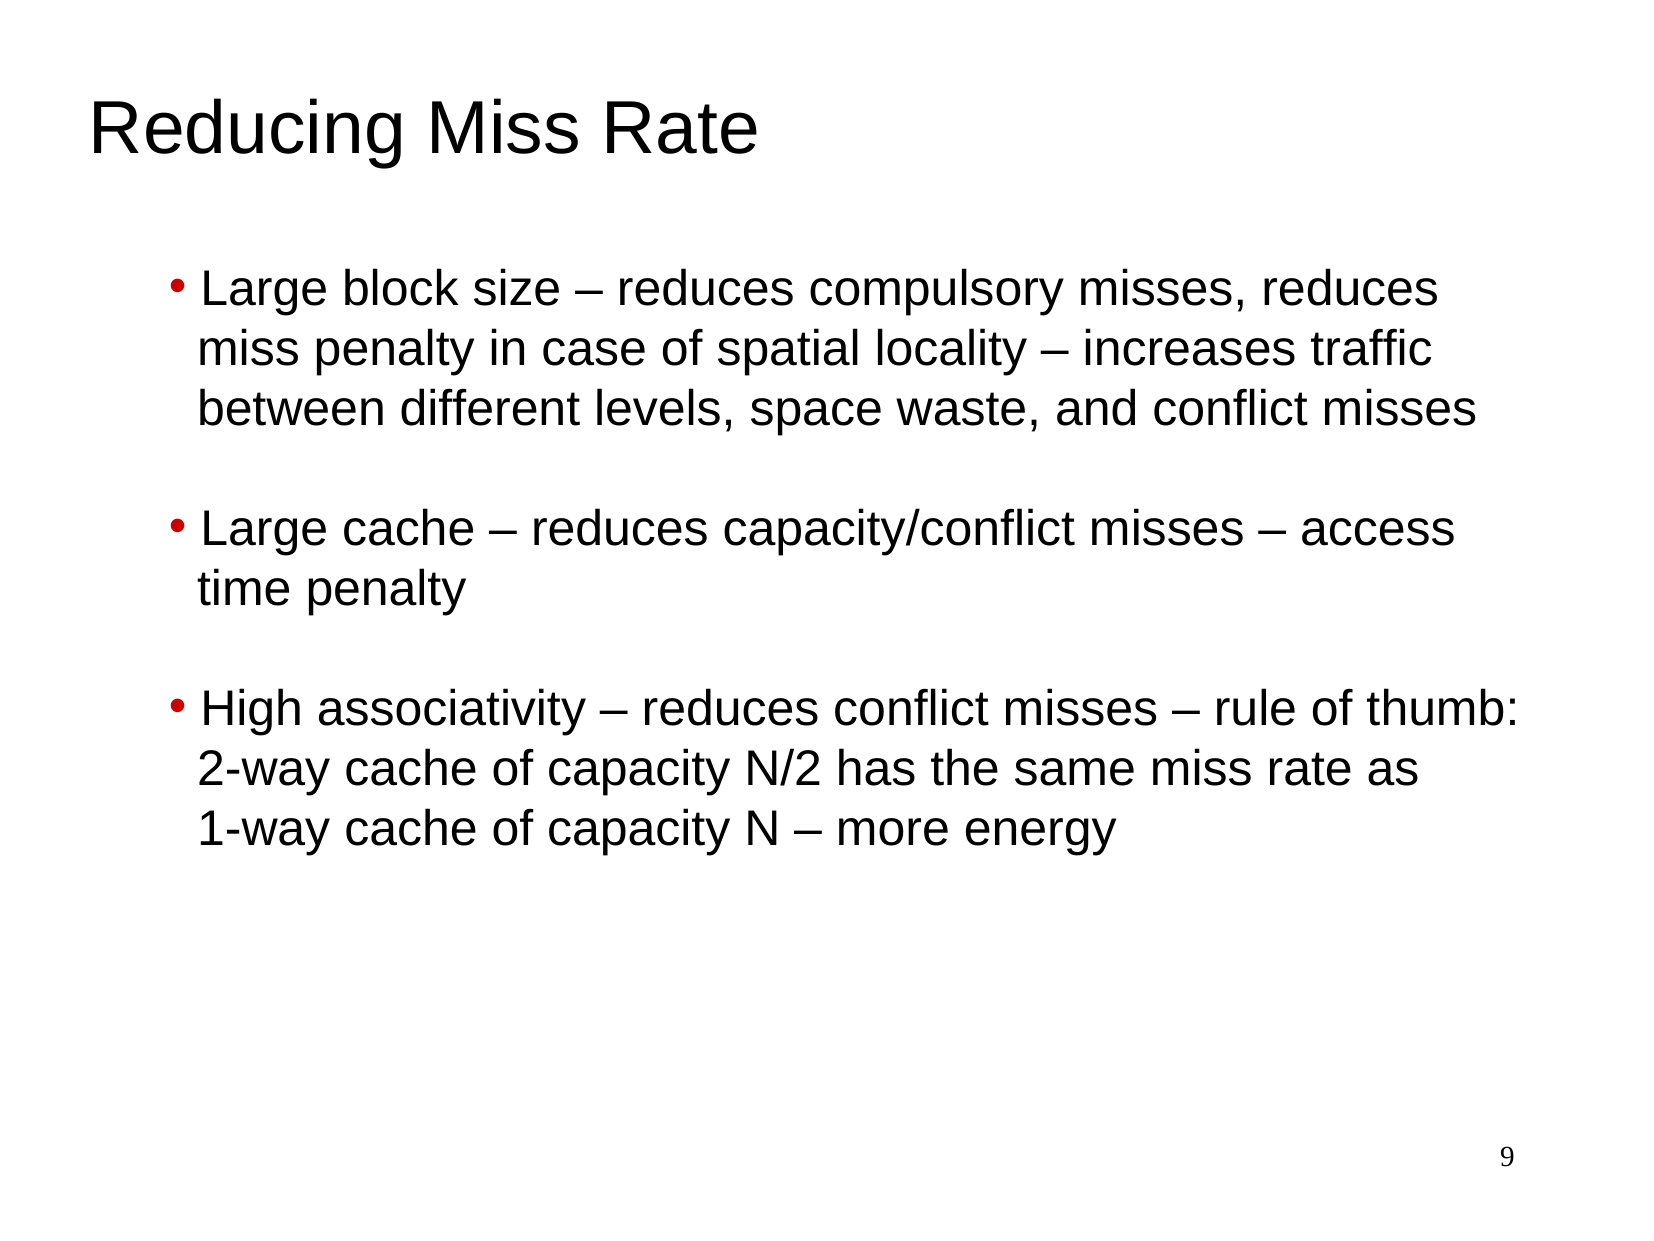

Reducing Miss Rate
 Large block size – reduces compulsory misses, reduces
 miss penalty in case of spatial locality – increases traffic
 between different levels, space waste, and conflict misses
 Large cache – reduces capacity/conflict misses – access
 time penalty
 High associativity – reduces conflict misses – rule of thumb:
 2-way cache of capacity N/2 has the same miss rate as
 1-way cache of capacity N – more energy